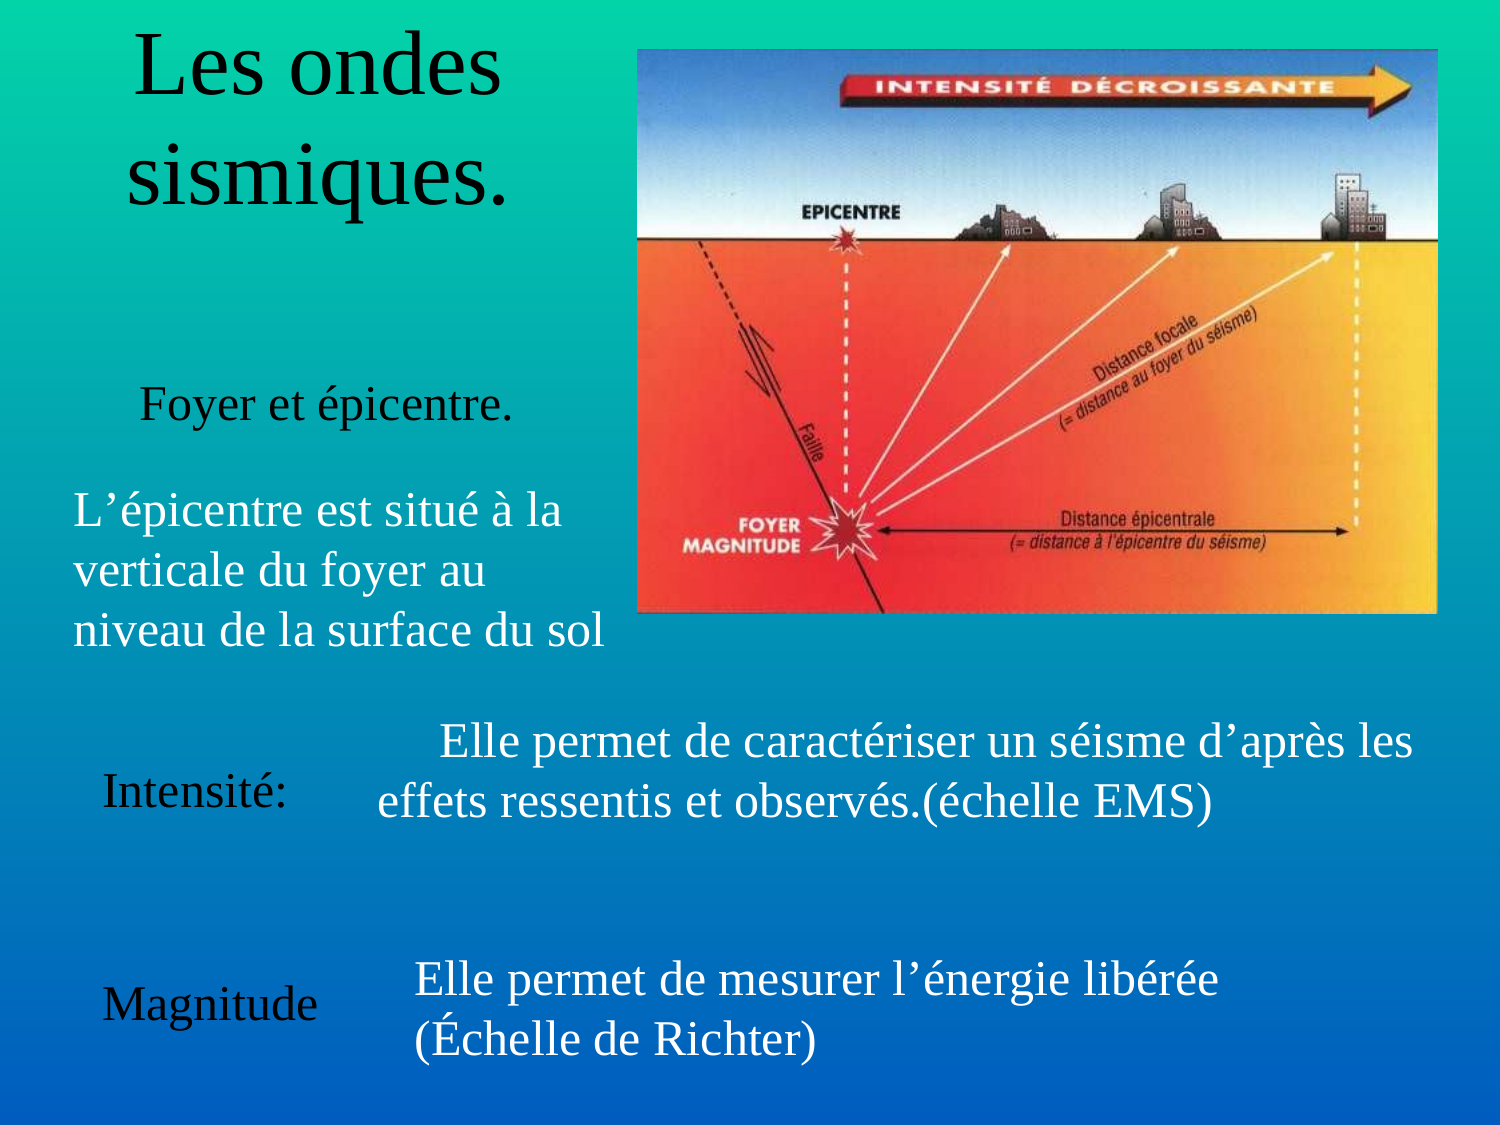

Les ondes sismiques.
Foyer et épicentre.
L’épicentre est situé à la verticale du foyer au niveau de la surface du sol
     Elle permet de caractériser un séisme d’après les effets ressentis et observés.(échelle EMS)
Intensité:
Elle permet de mesurer l’énergie libérée (Échelle de Richter)
Magnitude